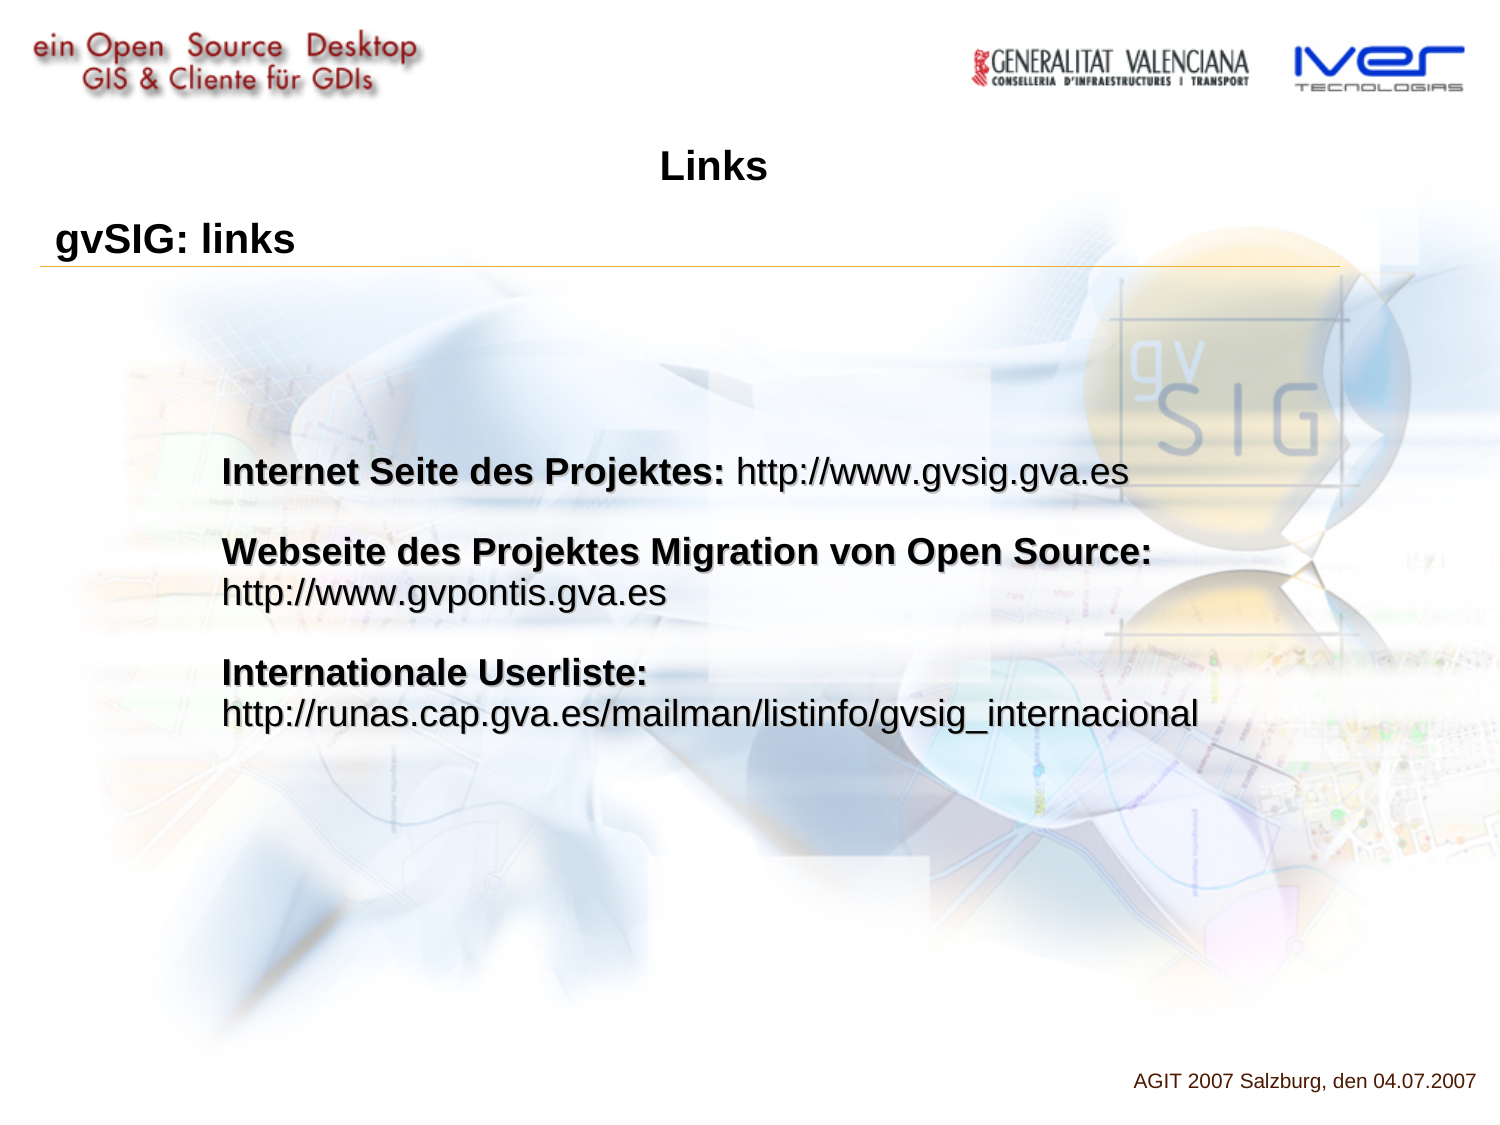

Links
gvSIG: links
Internet Seite des Projektes: http://www.gvsig.gva.es
Webseite des Projektes Migration von Open Source: http://www.gvpontis.gva.es
Internationale Userliste: http://runas.cap.gva.es/mailman/listinfo/gvsig_internacional
AGIT 2007 Salzburg, den 04.07.2007